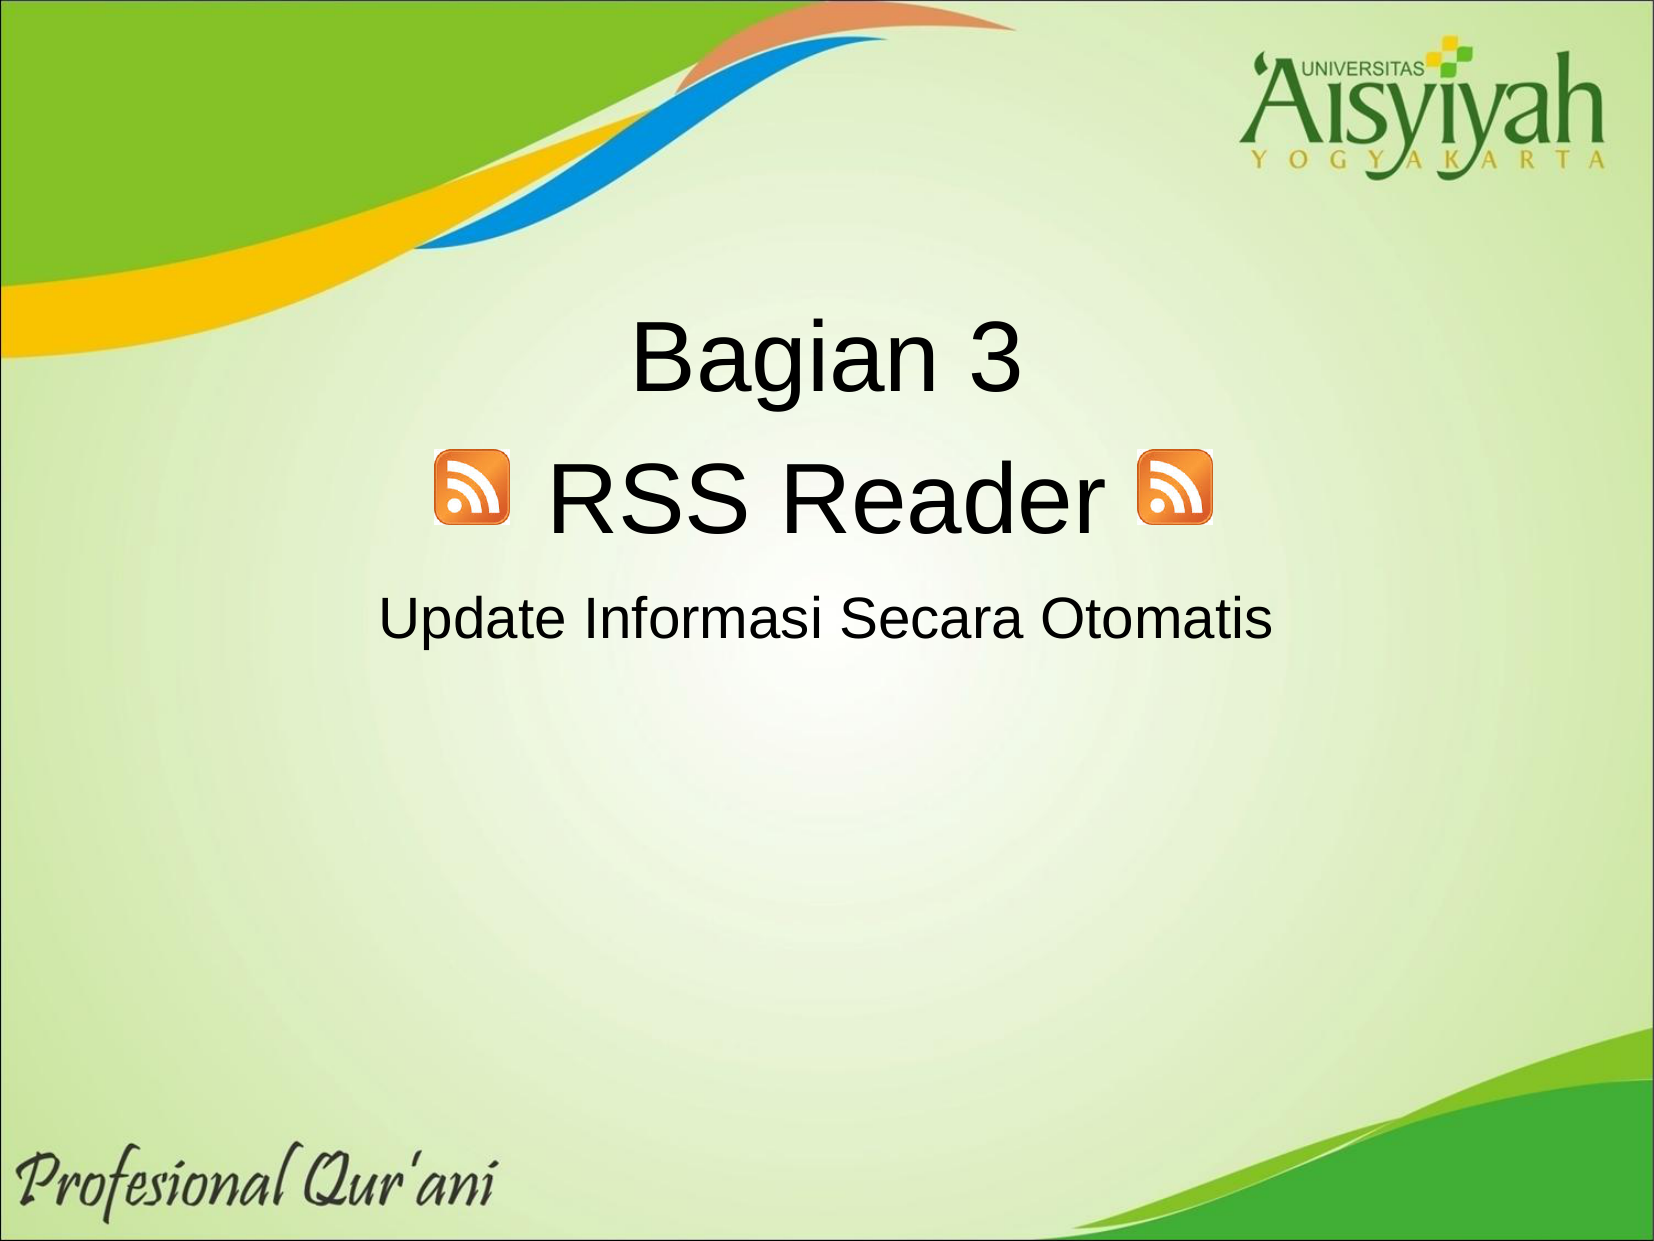

Bagian 3
 RSS Reader
Update Informasi Secara Otomatis